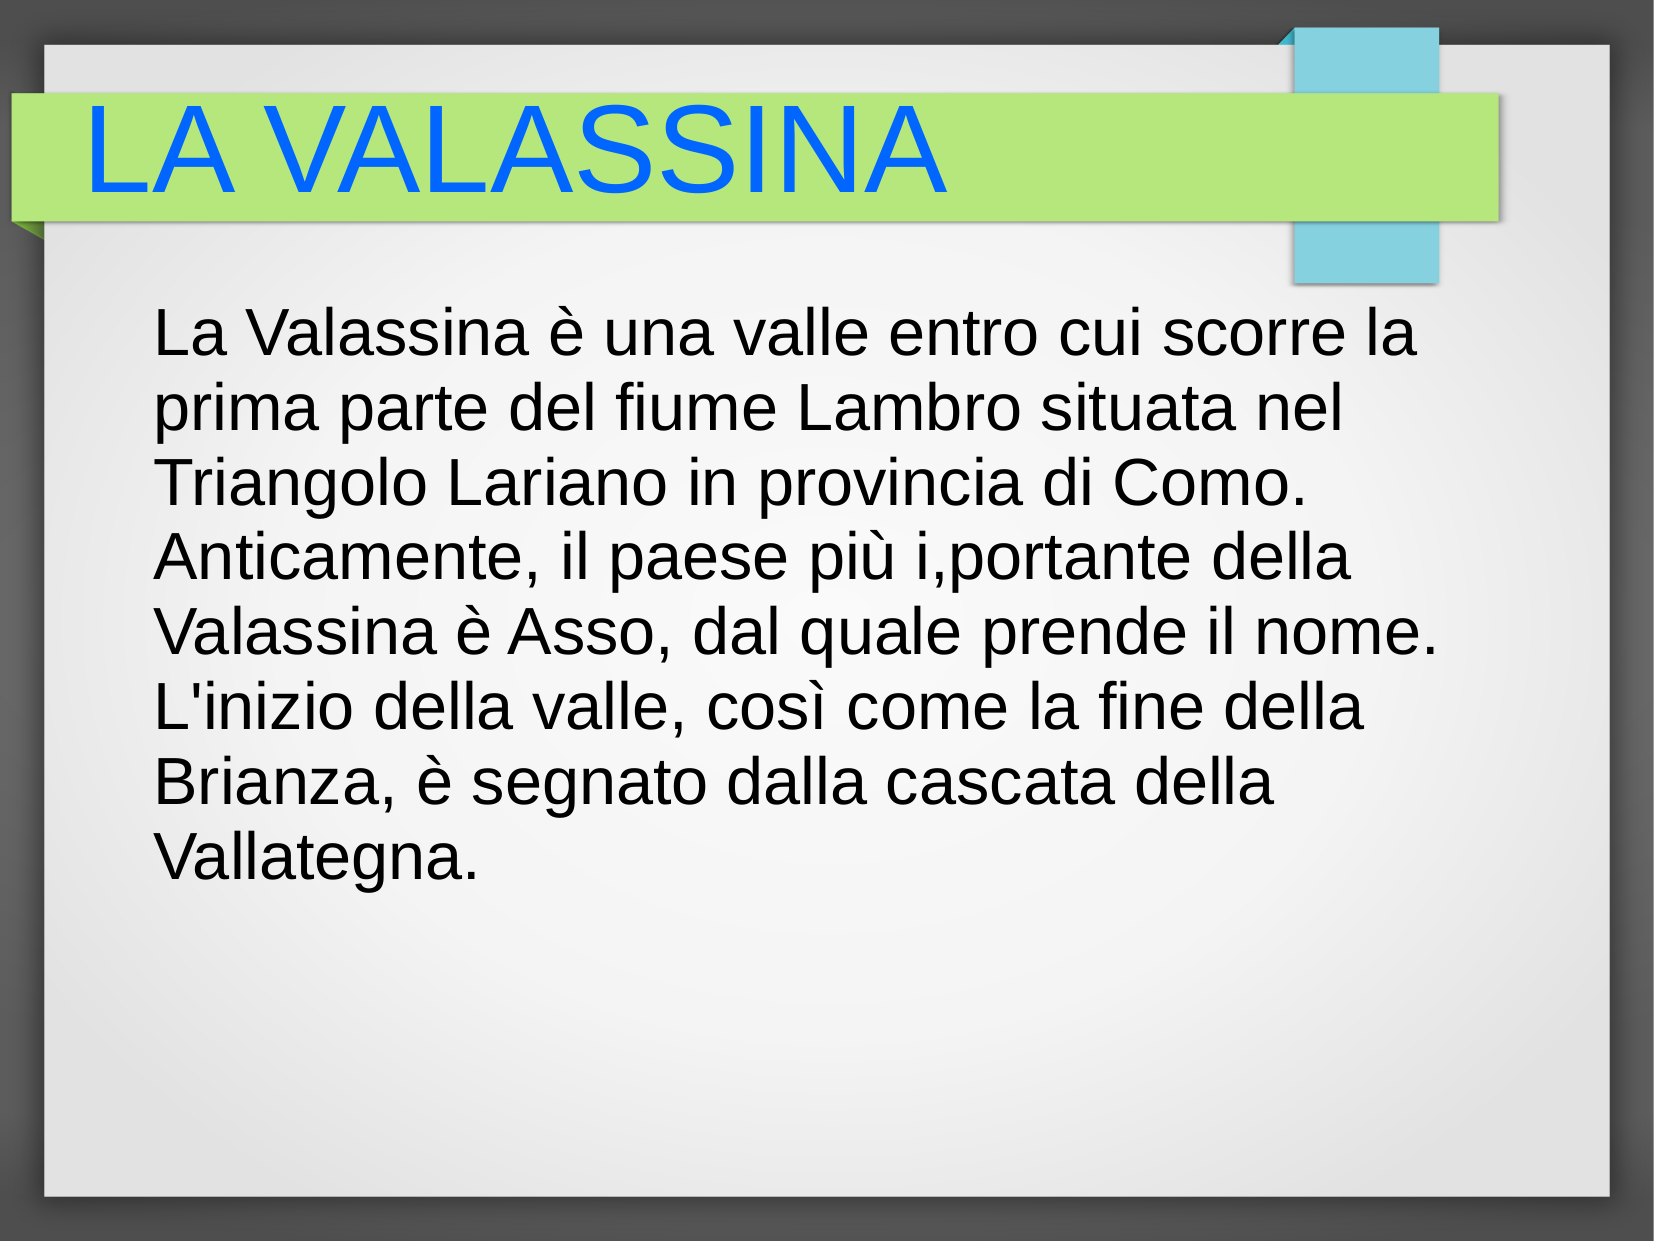

# LA VALASSINA
La Valassina è una valle entro cui scorre la prima parte del fiume Lambro situata nel Triangolo Lariano in provincia di Como. Anticamente, il paese più i,portante della Valassina è Asso, dal quale prende il nome. L'inizio della valle, così come la fine della Brianza, è segnato dalla cascata della Vallategna.